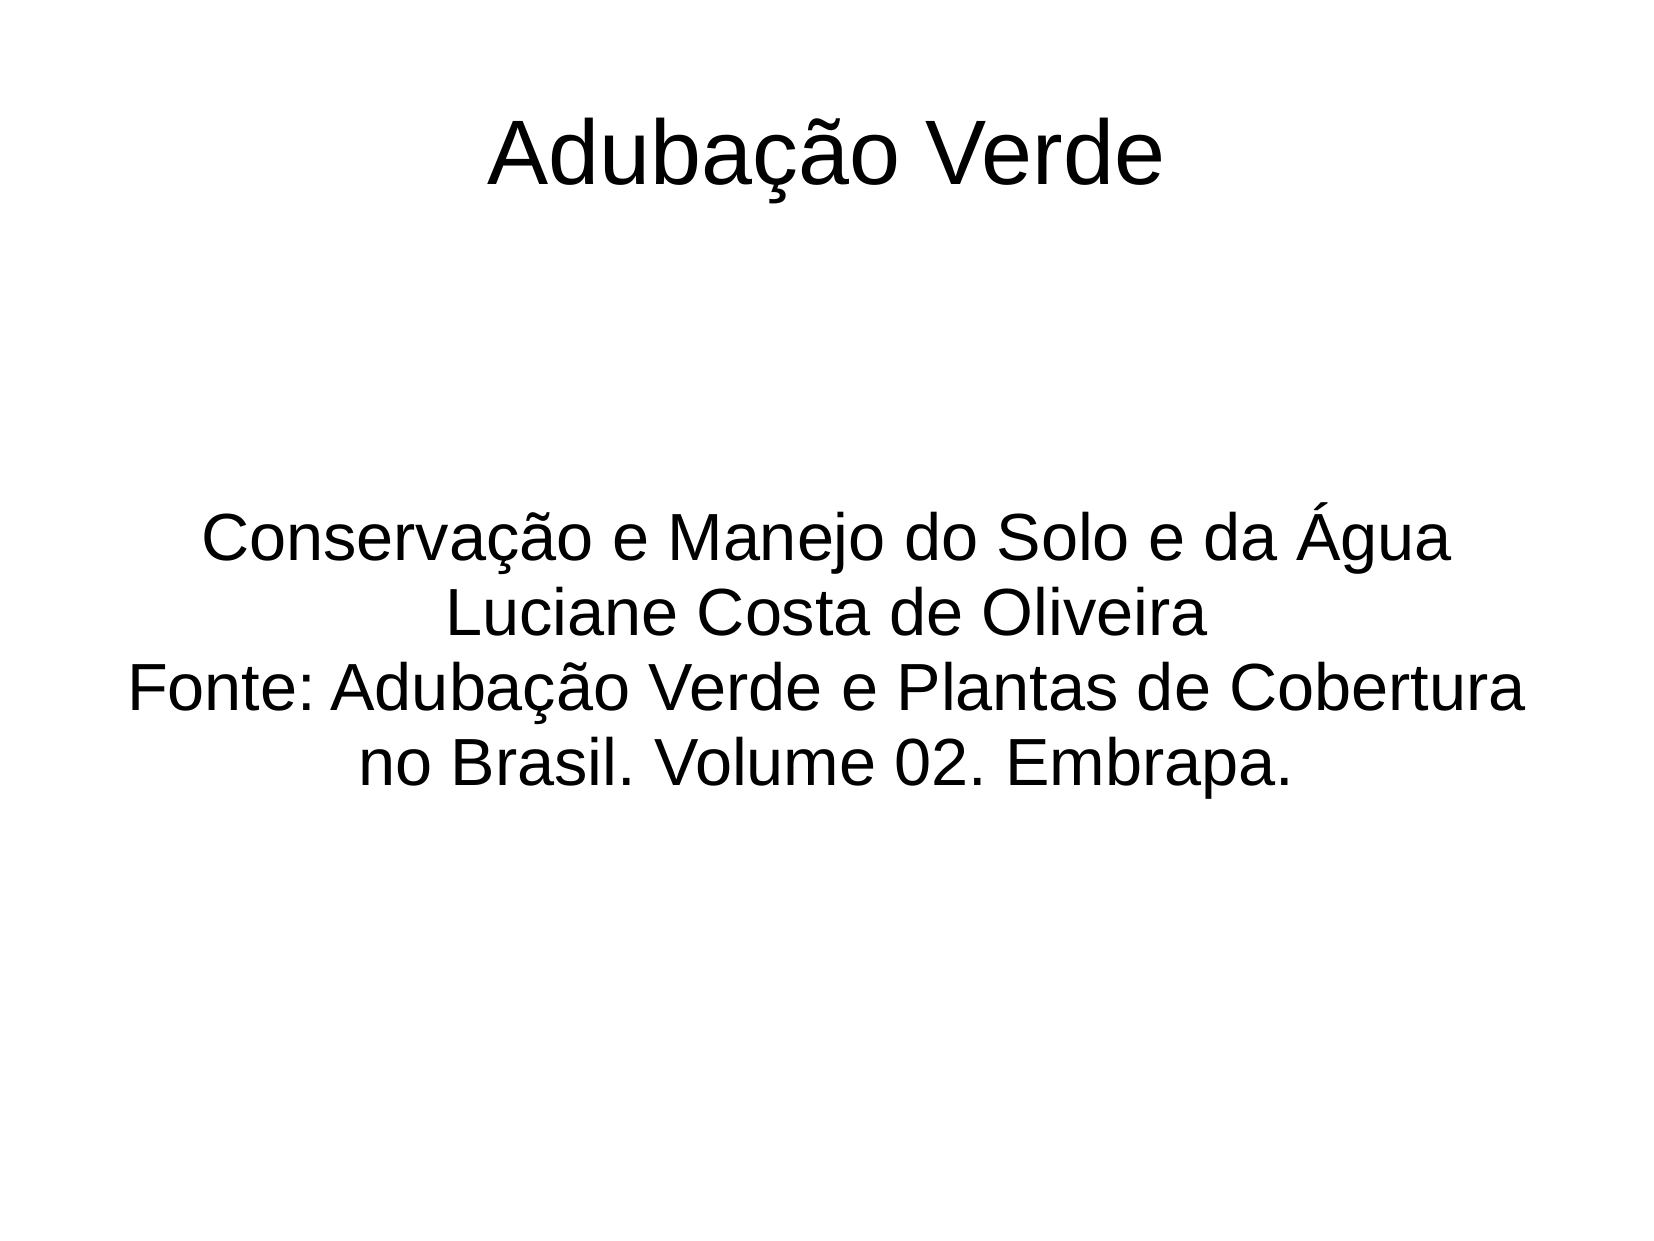

# Adubação Verde
Conservação e Manejo do Solo e da Água
Luciane Costa de Oliveira
Fonte: Adubação Verde e Plantas de Cobertura no Brasil. Volume 02. Embrapa.